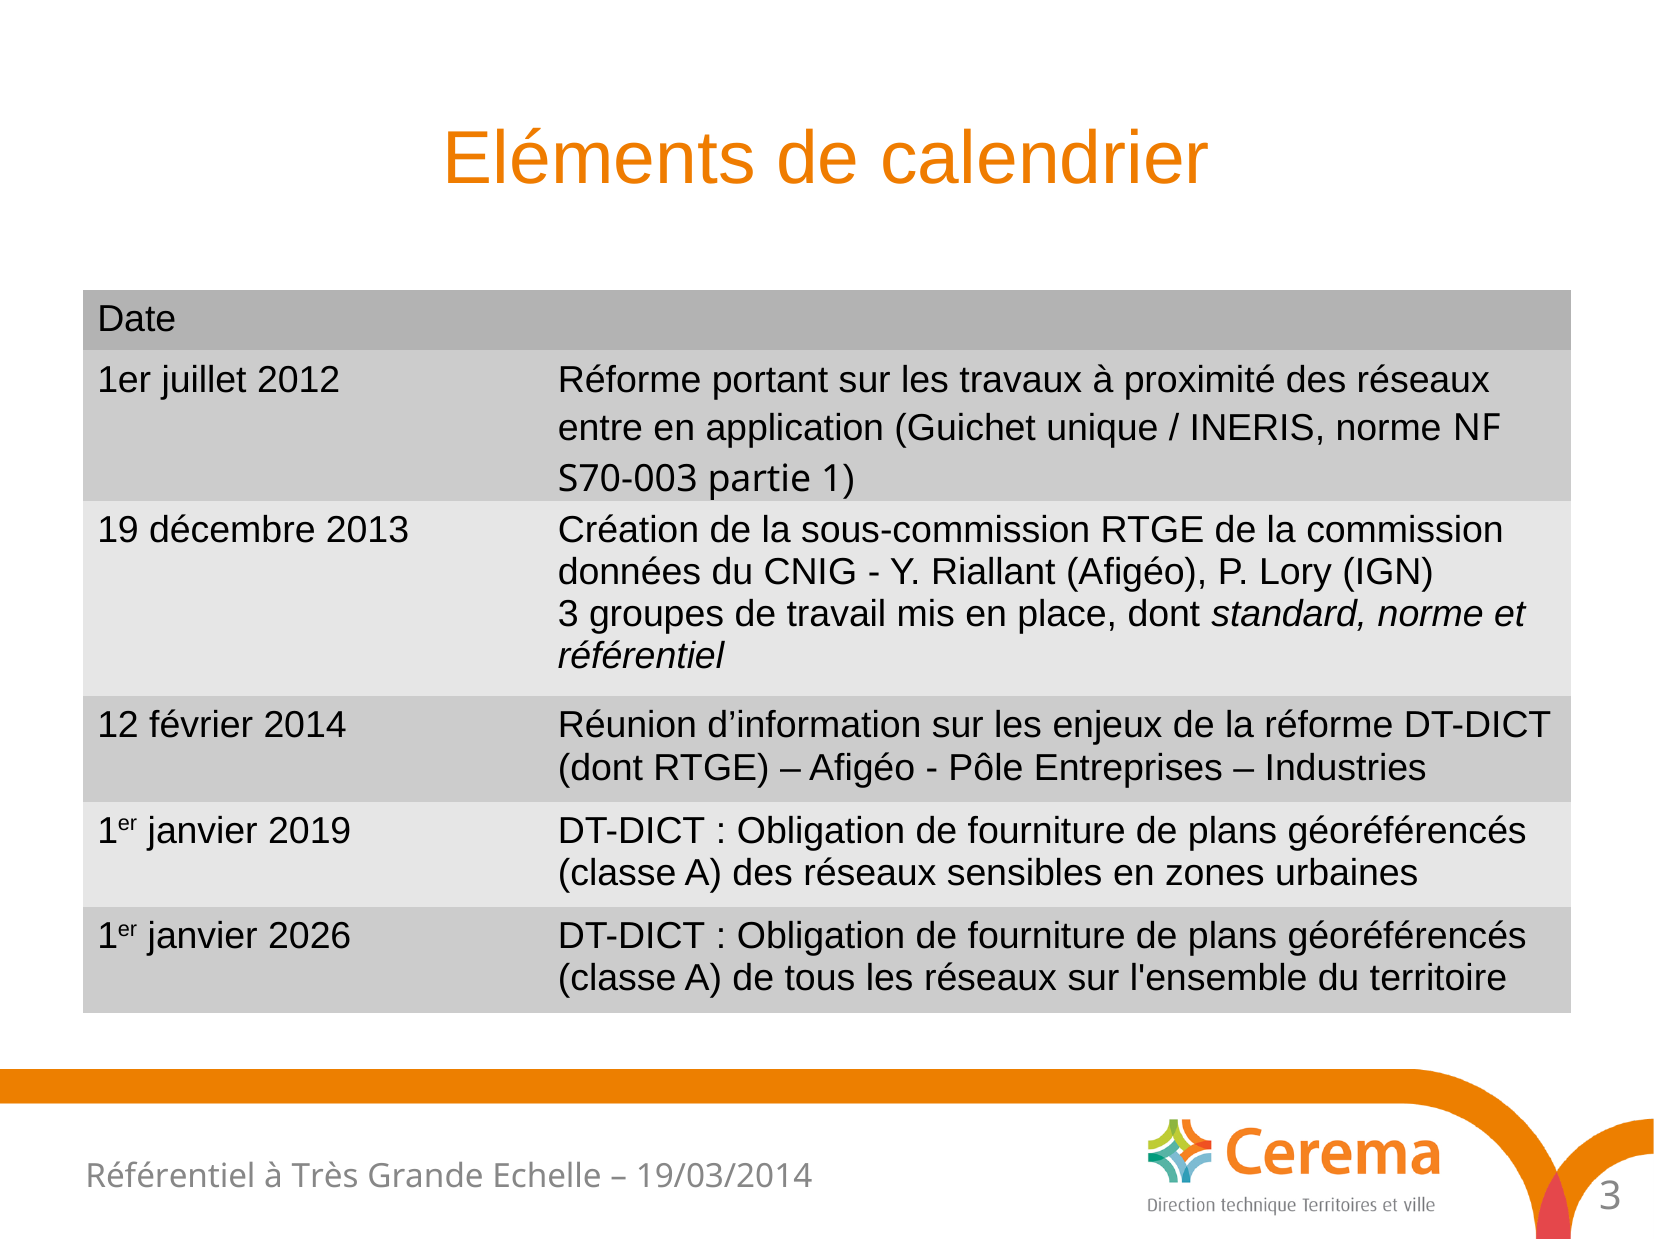

# Eléments de calendrier
| Date | |
| --- | --- |
| 1er juillet 2012 | Réforme portant sur les travaux à proximité des réseaux entre en application (Guichet unique / INERIS, norme NF S70-003 partie 1) |
| 19 décembre 2013 | Création de la sous-commission RTGE de la commission données du CNIG - Y. Riallant (Afigéo), P. Lory (IGN) 3 groupes de travail mis en place, dont standard, norme et référentiel |
| 12 février 2014 | Réunion d’information sur les enjeux de la réforme DT-DICT (dont RTGE) – Afigéo - Pôle Entreprises – Industries |
| 1er janvier 2019 | DT-DICT : Obligation de fourniture de plans géoréférencés (classe A) des réseaux sensibles en zones urbaines |
| 1er janvier 2026 | DT-DICT : Obligation de fourniture de plans géoréférencés (classe A) de tous les réseaux sur l'ensemble du territoire |